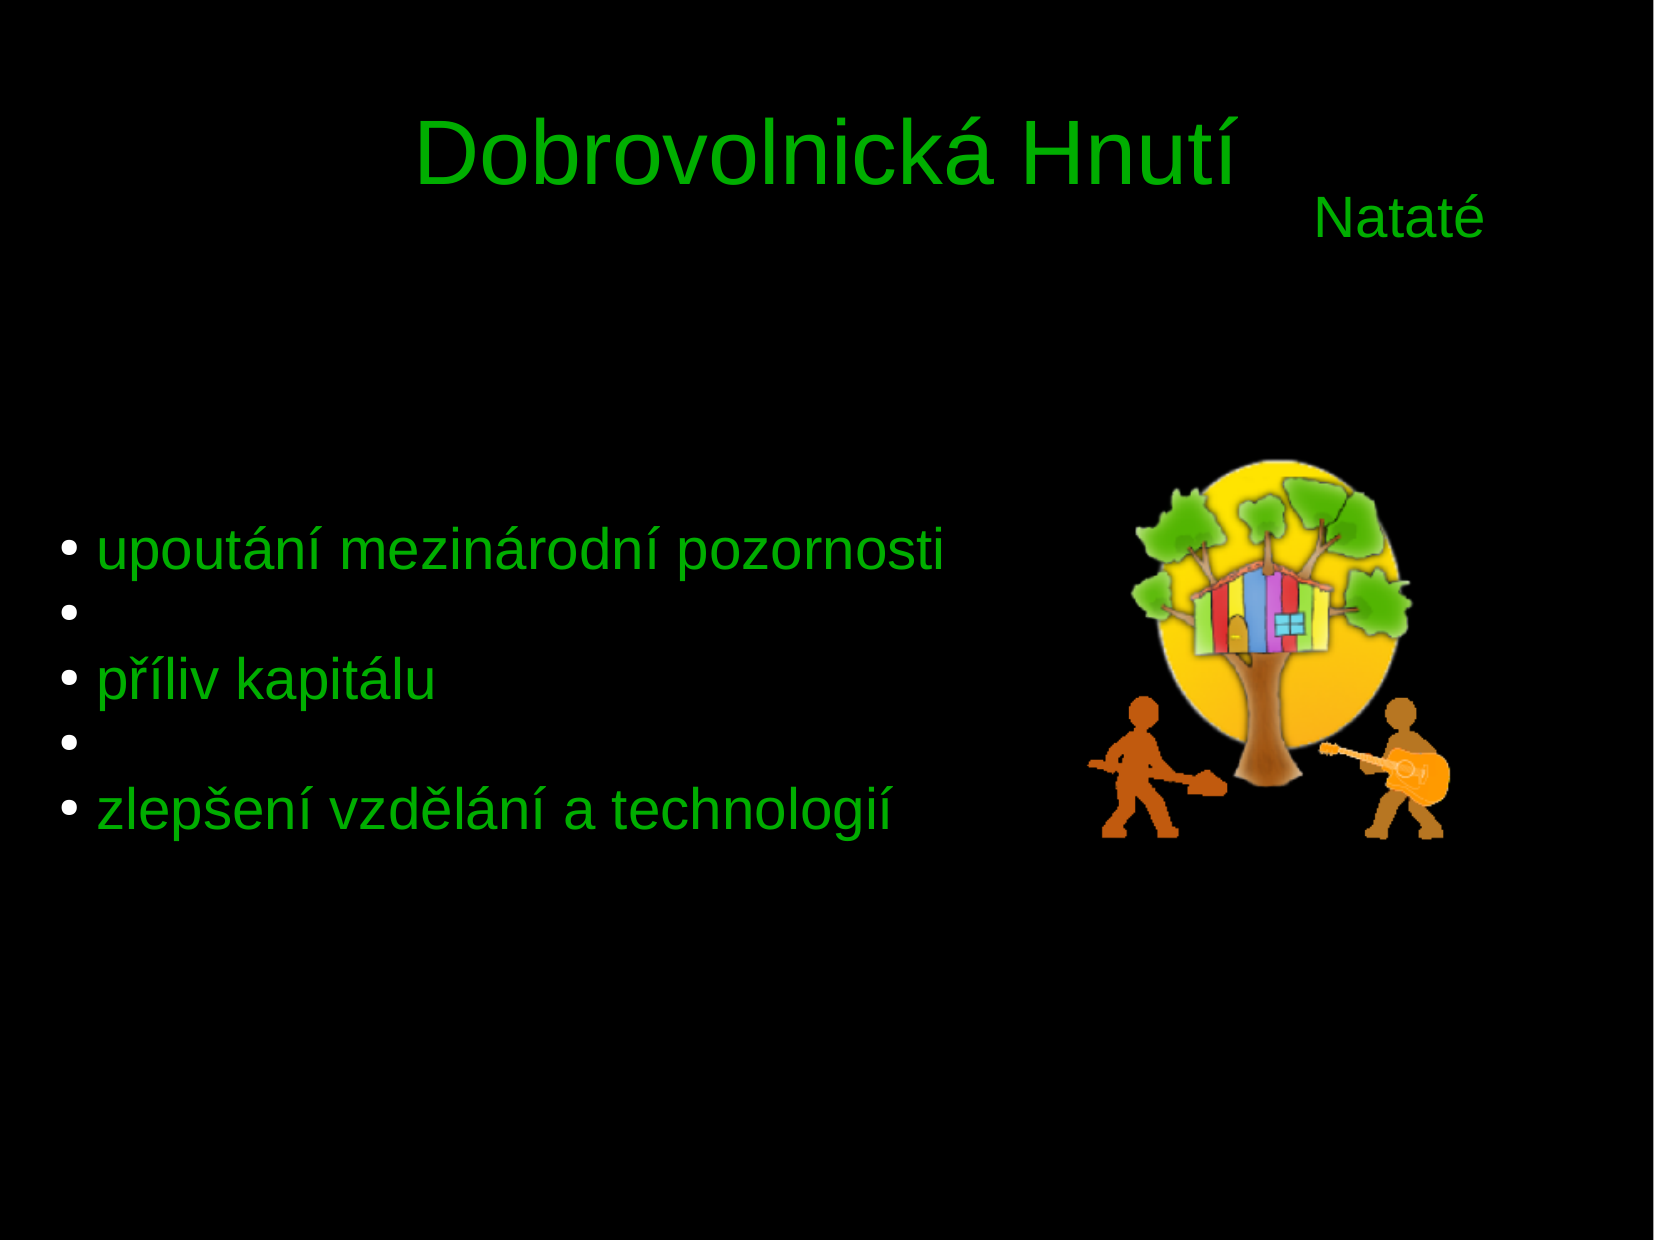

# Dobrovolnická Hnutí
Nataté
 upoutání mezinárodní pozornosti
 příliv kapitálu
 zlepšení vzdělání a technologií